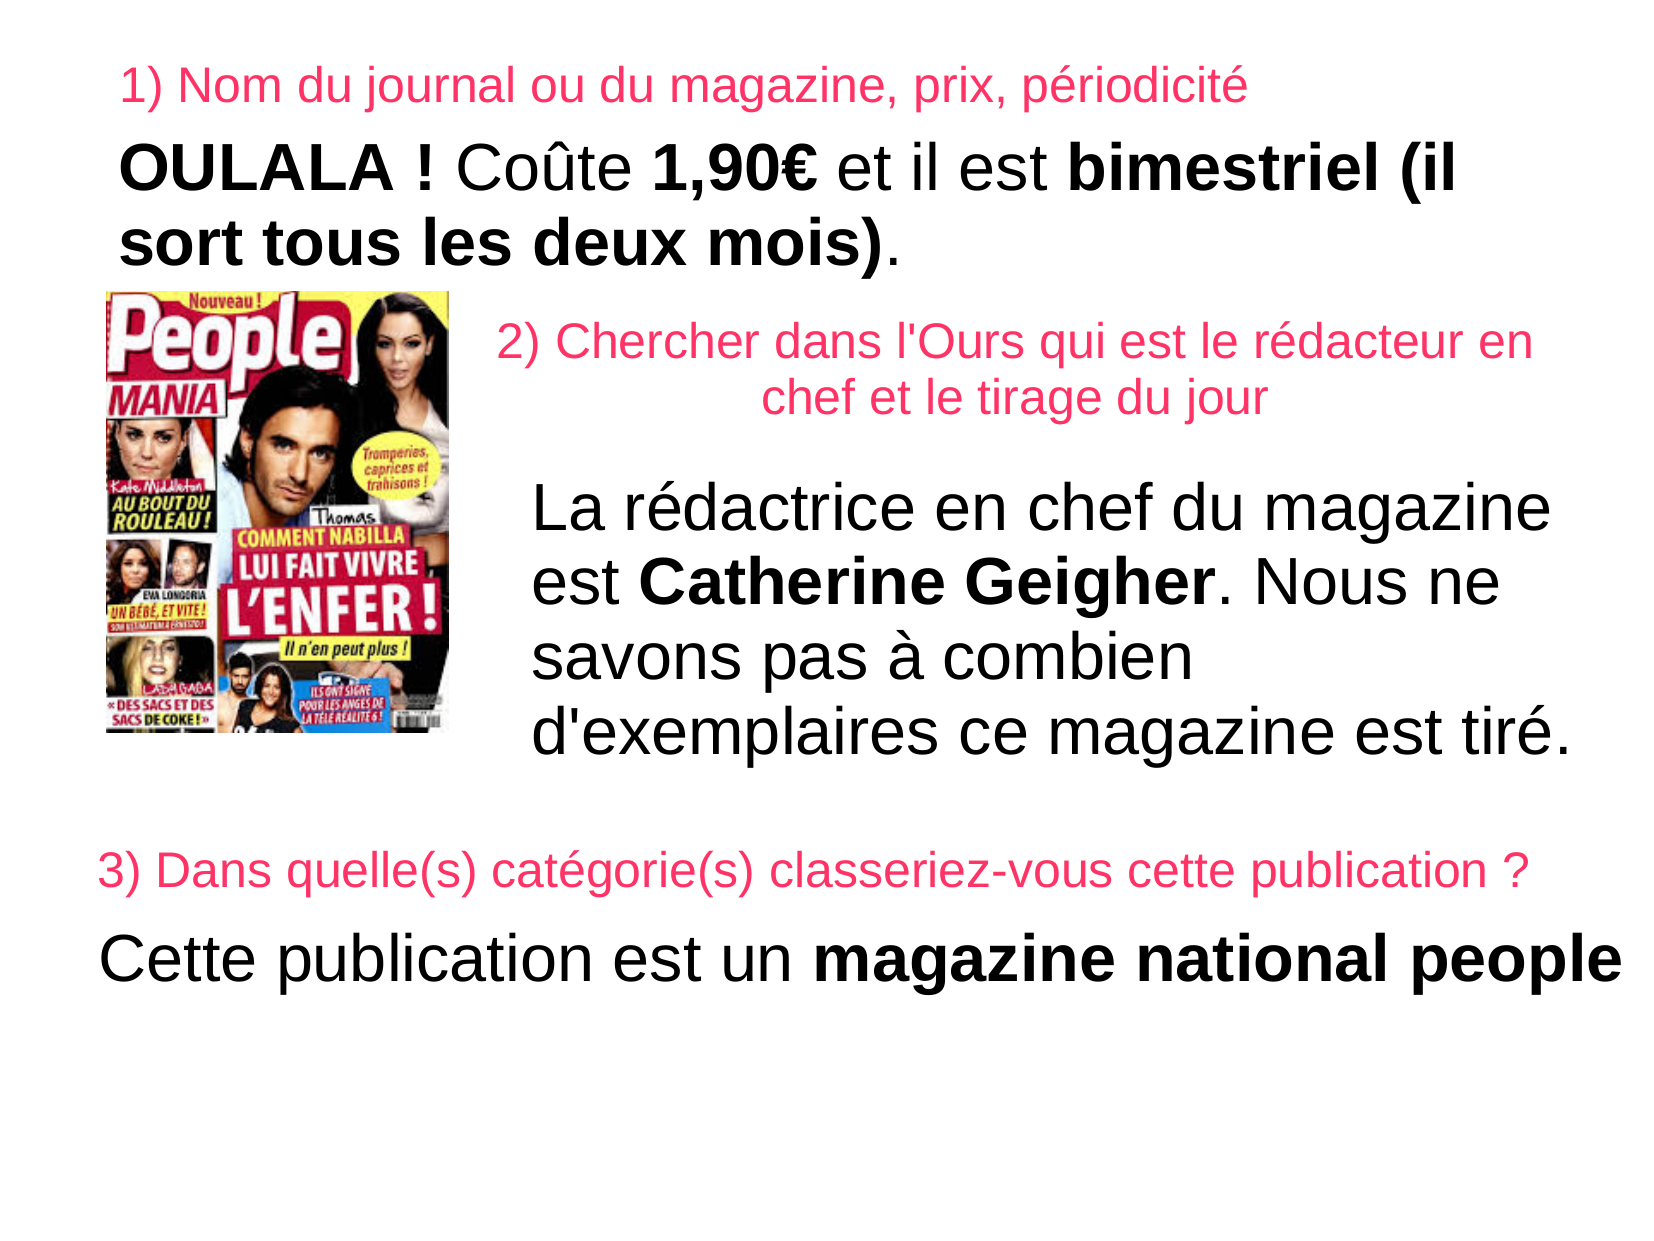

# 1) Nom du journal ou du magazine, prix, périodicité
OULALA ! Coûte 1,90€ et il est bimestriel (il sort tous les deux mois).
2) Chercher dans l'Ours qui est le rédacteur en chef et le tirage du jour
La rédactrice en chef du magazine est Catherine Geigher. Nous ne savons pas à combien d'exemplaires ce magazine est tiré.
3) Dans quelle(s) catégorie(s) classeriez-vous cette publication ?
Cette publication est un magazine national people